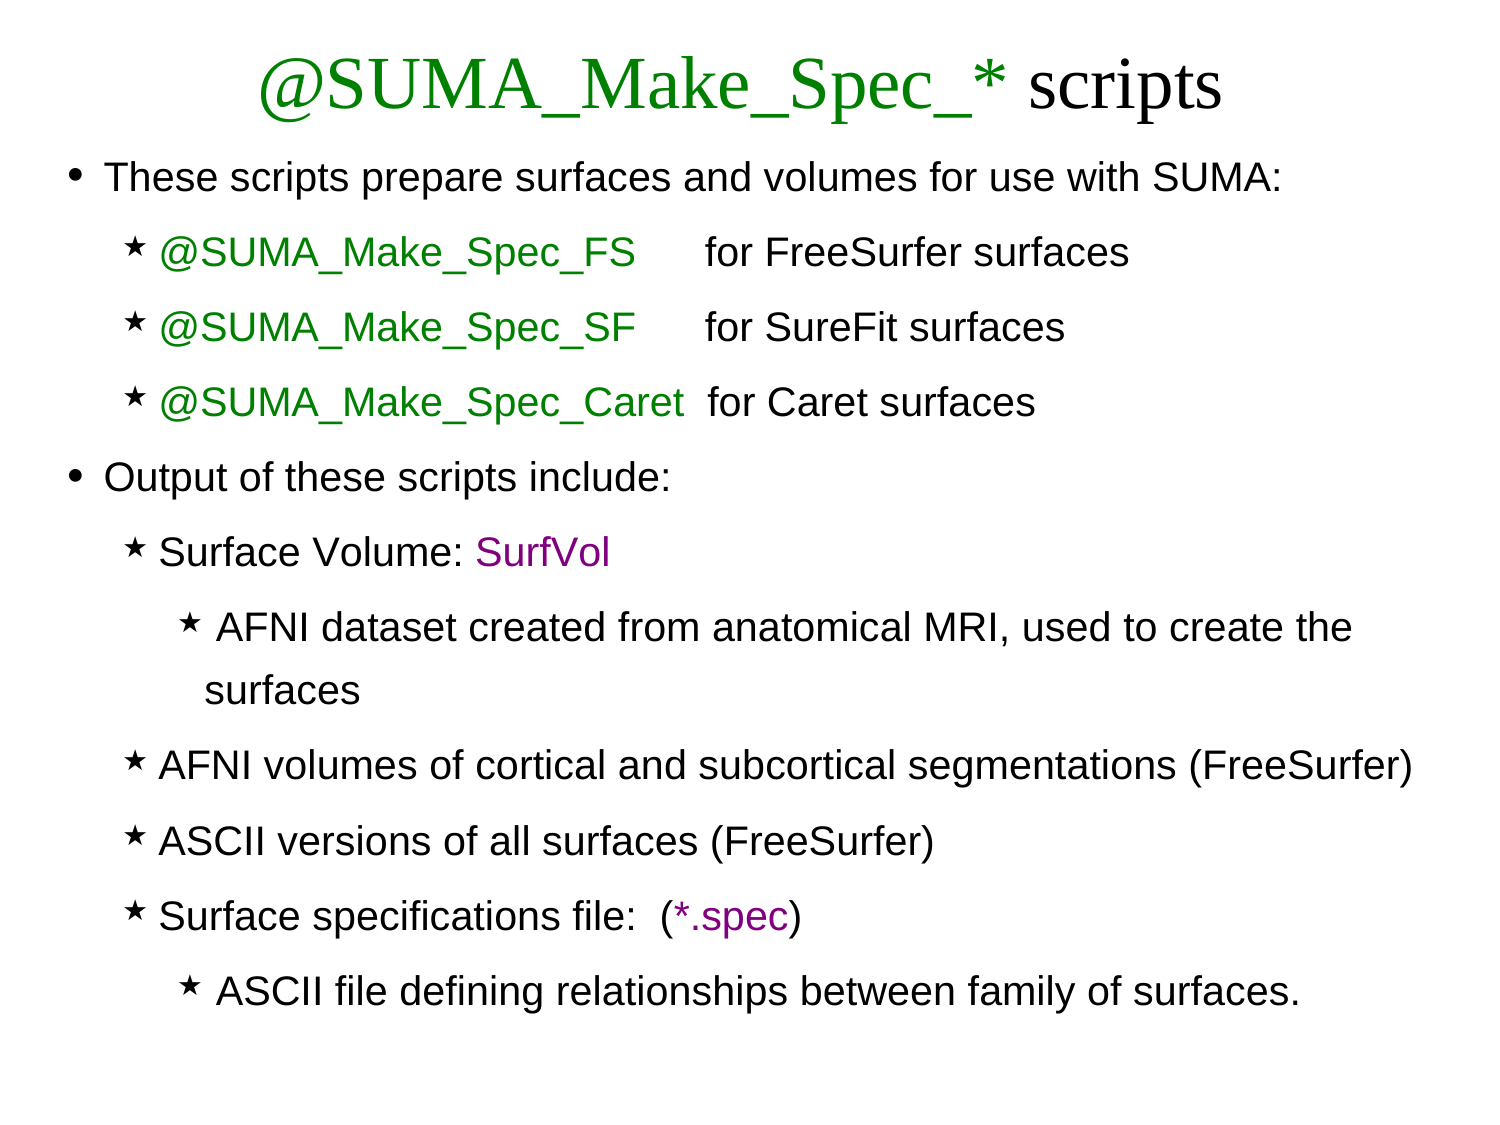

# @SUMA_Make_Spec_* scripts
These scripts prepare surfaces and volumes for use with SUMA:
@SUMA_Make_Spec_FS for FreeSurfer surfaces
@SUMA_Make_Spec_SF for SureFit surfaces
@SUMA_Make_Spec_Caret for Caret surfaces
Output of these scripts include:
Surface Volume: SurfVol
 AFNI dataset created from anatomical MRI, used to create the surfaces
AFNI volumes of cortical and subcortical segmentations (FreeSurfer)
ASCII versions of all surfaces (FreeSurfer)
Surface specifications file: (*.spec)
 ASCII file defining relationships between family of surfaces.